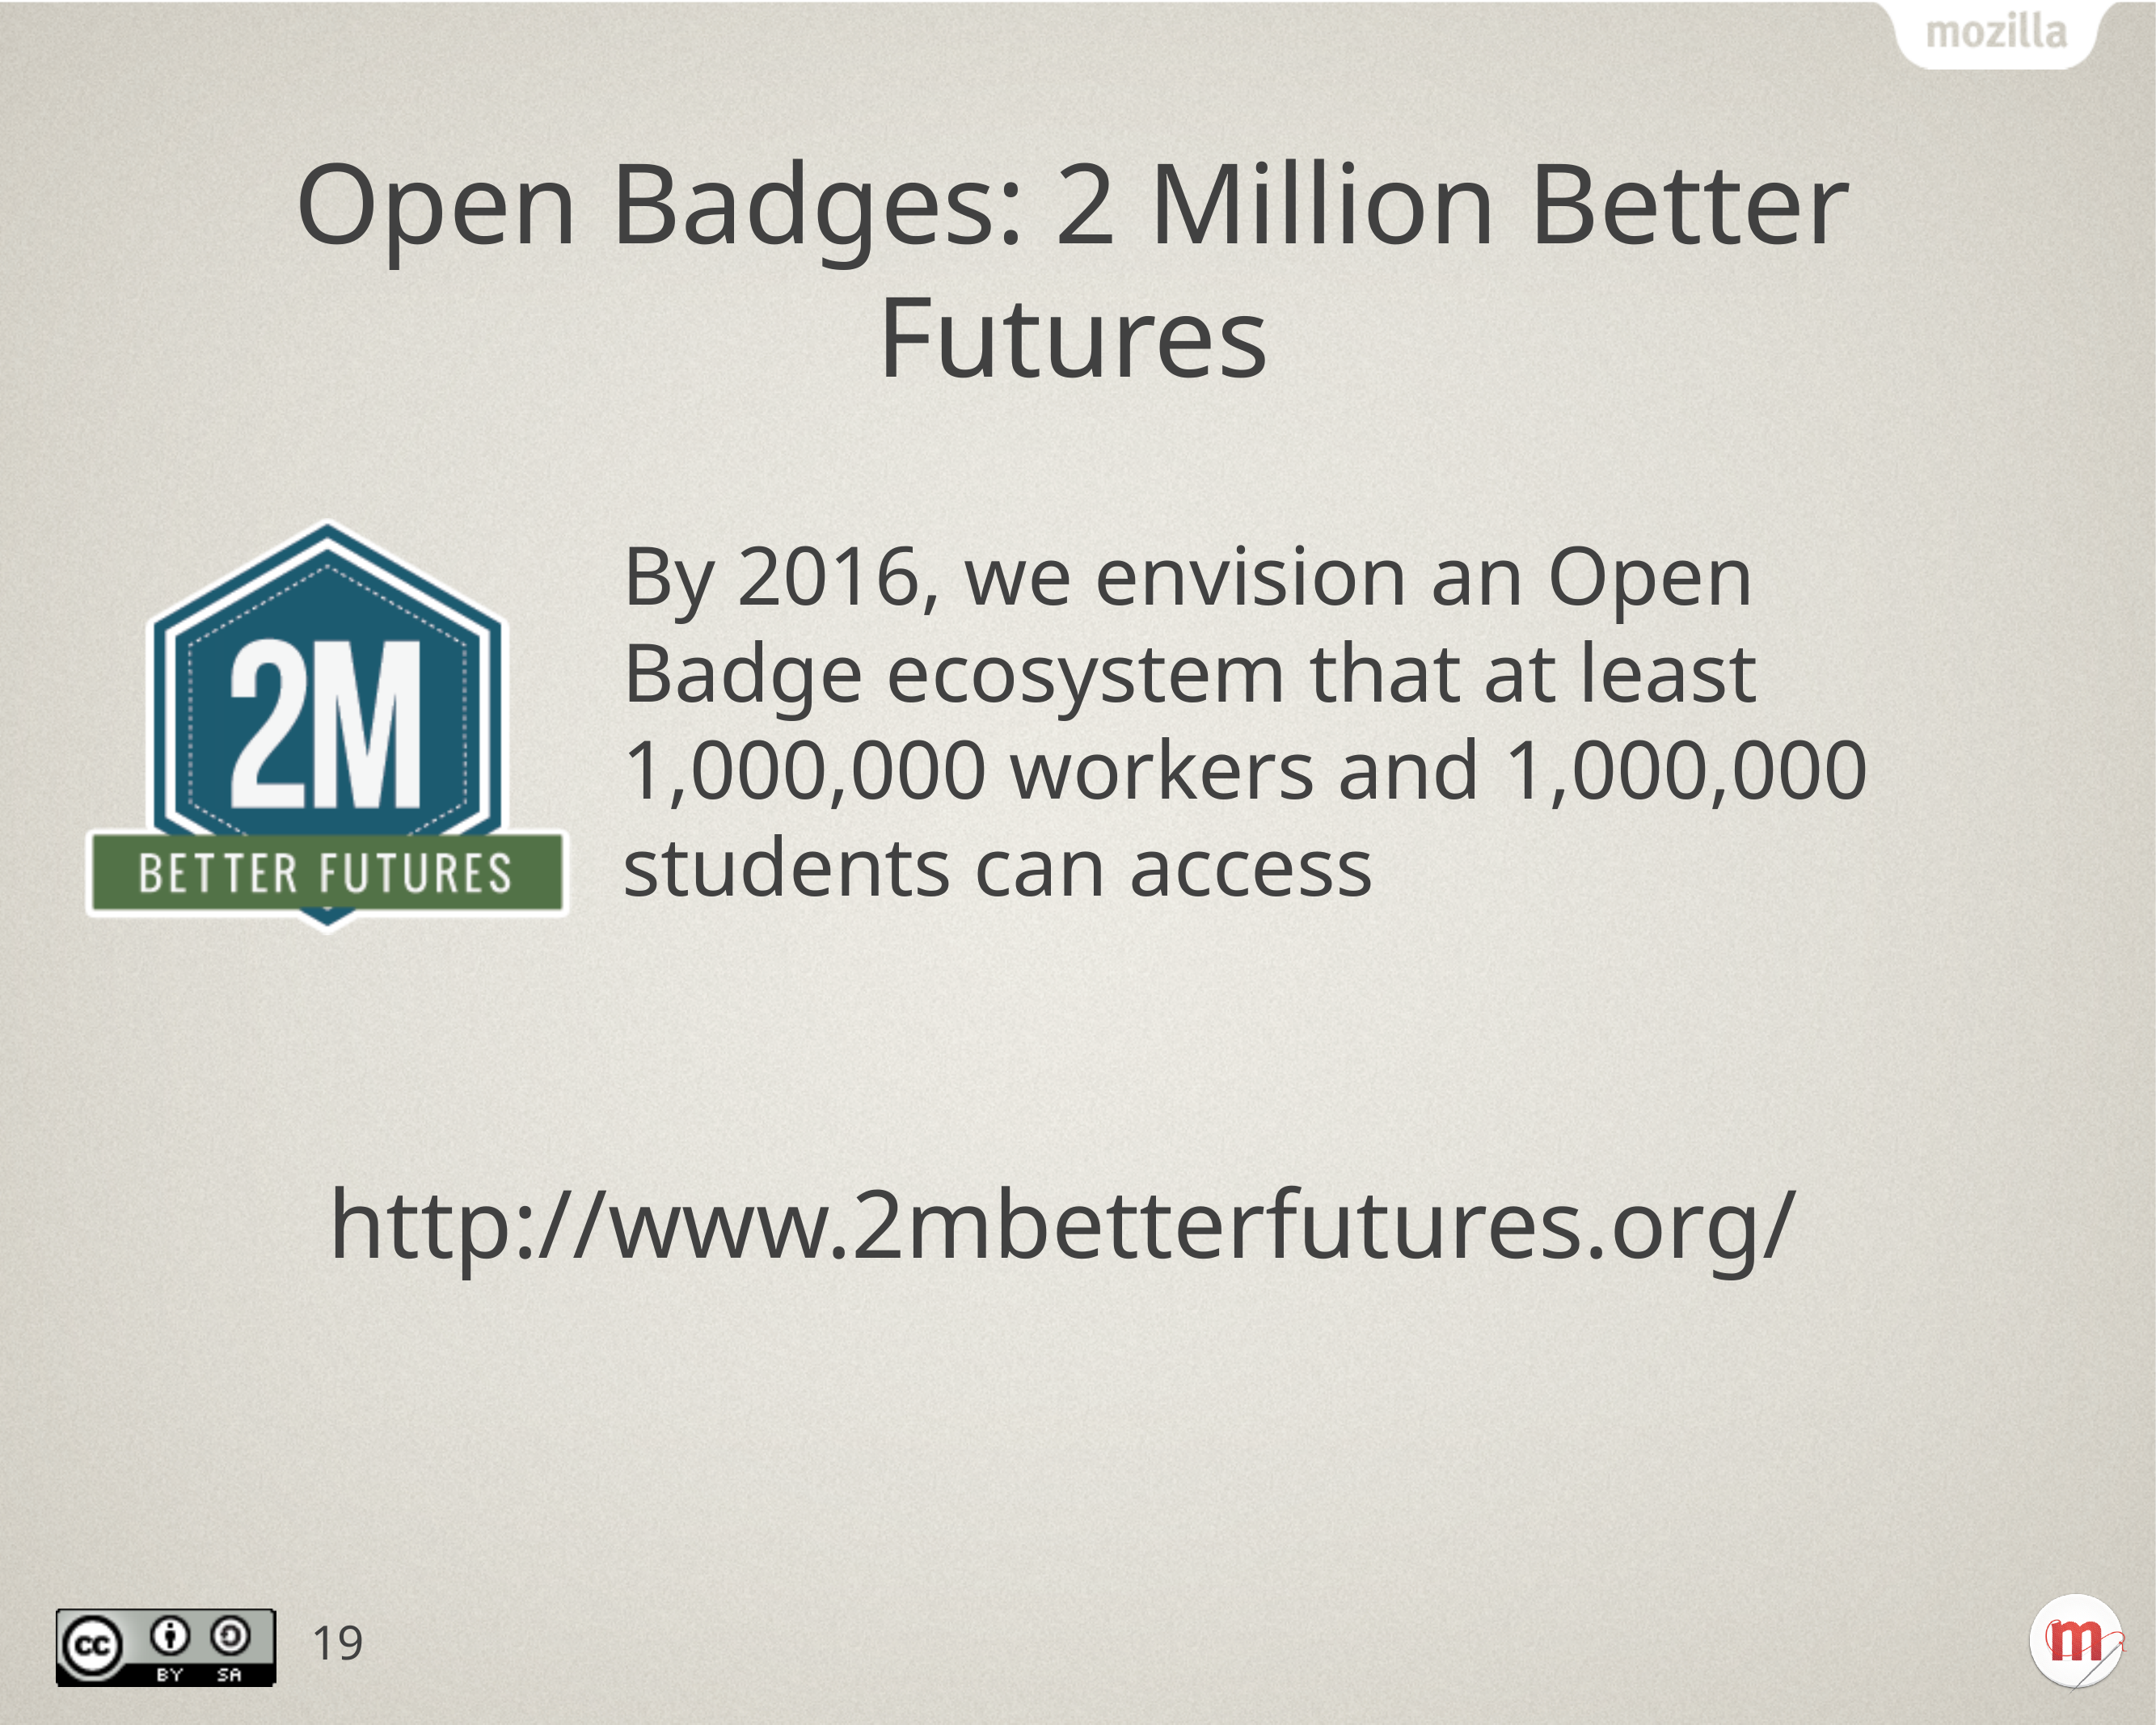

Open Badges: 2 Million Better Futures
By 2016, we envision an Open Badge ecosystem that at least 1,000,000 workers and 1,000,000 students can access
http://www.2mbetterfutures.org/
19